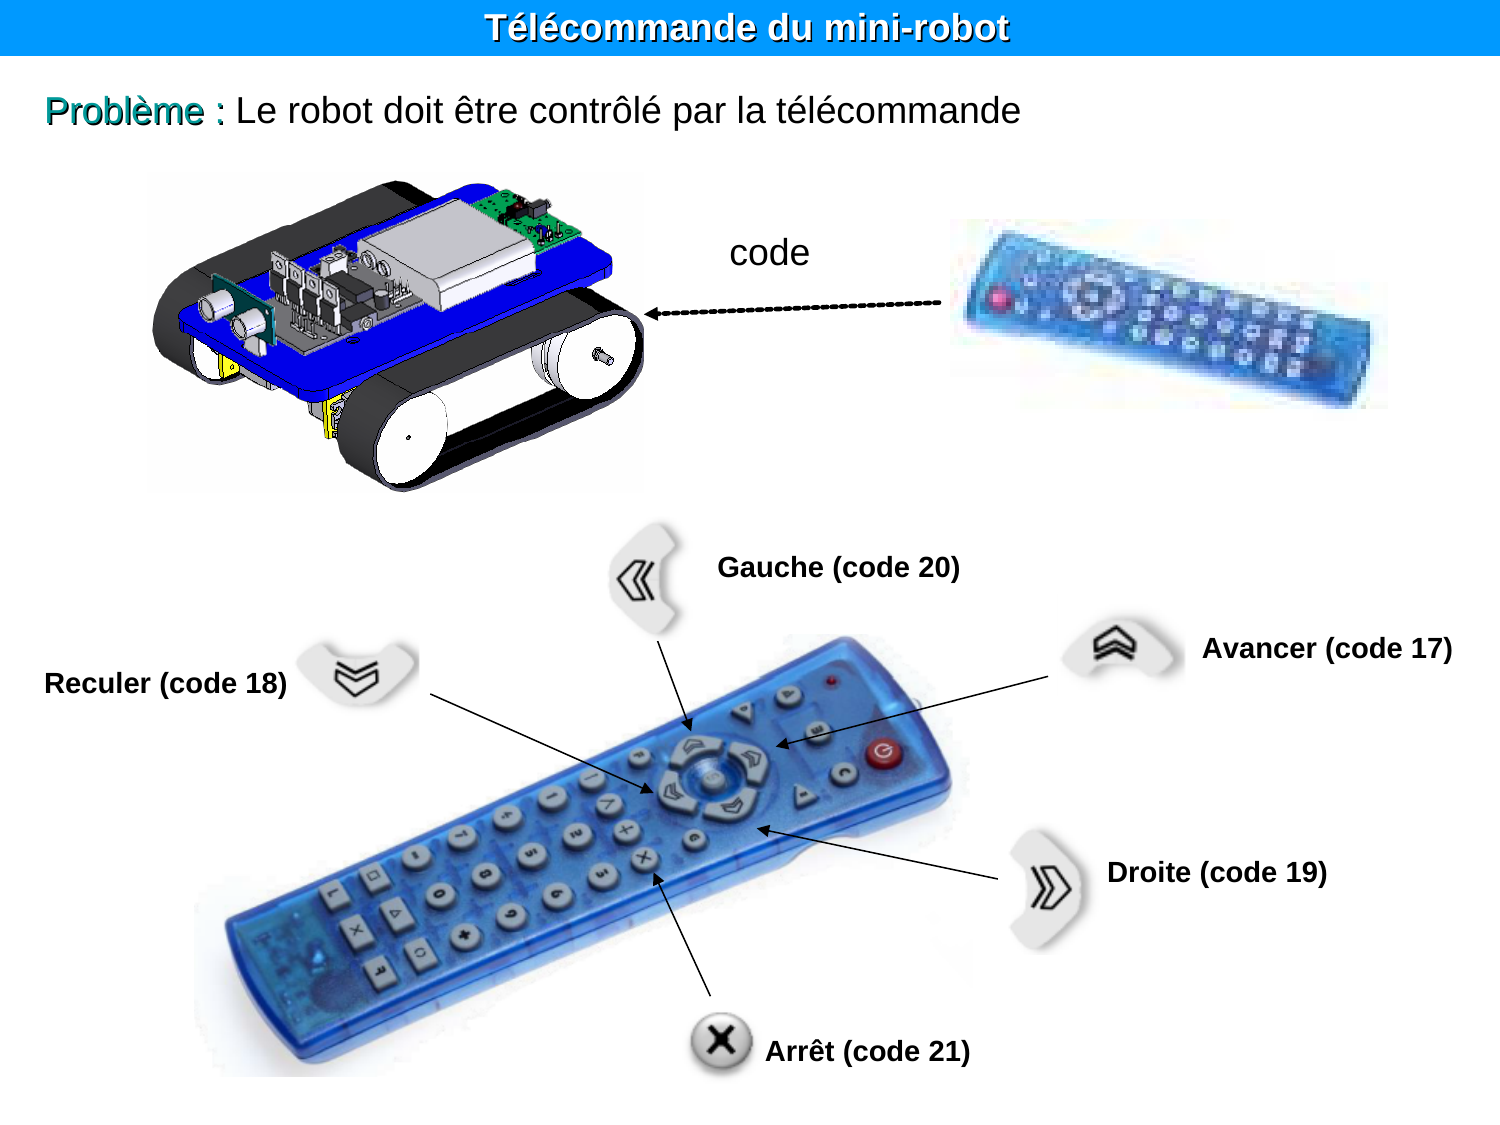

Télécommande du mini-robot
Problème : Le robot doit être contrôlé par la télécommande
code
Gauche (code 20)
Avancer (code 17)
Reculer (code 18)
Droite (code 19)
Arrêt (code 21)